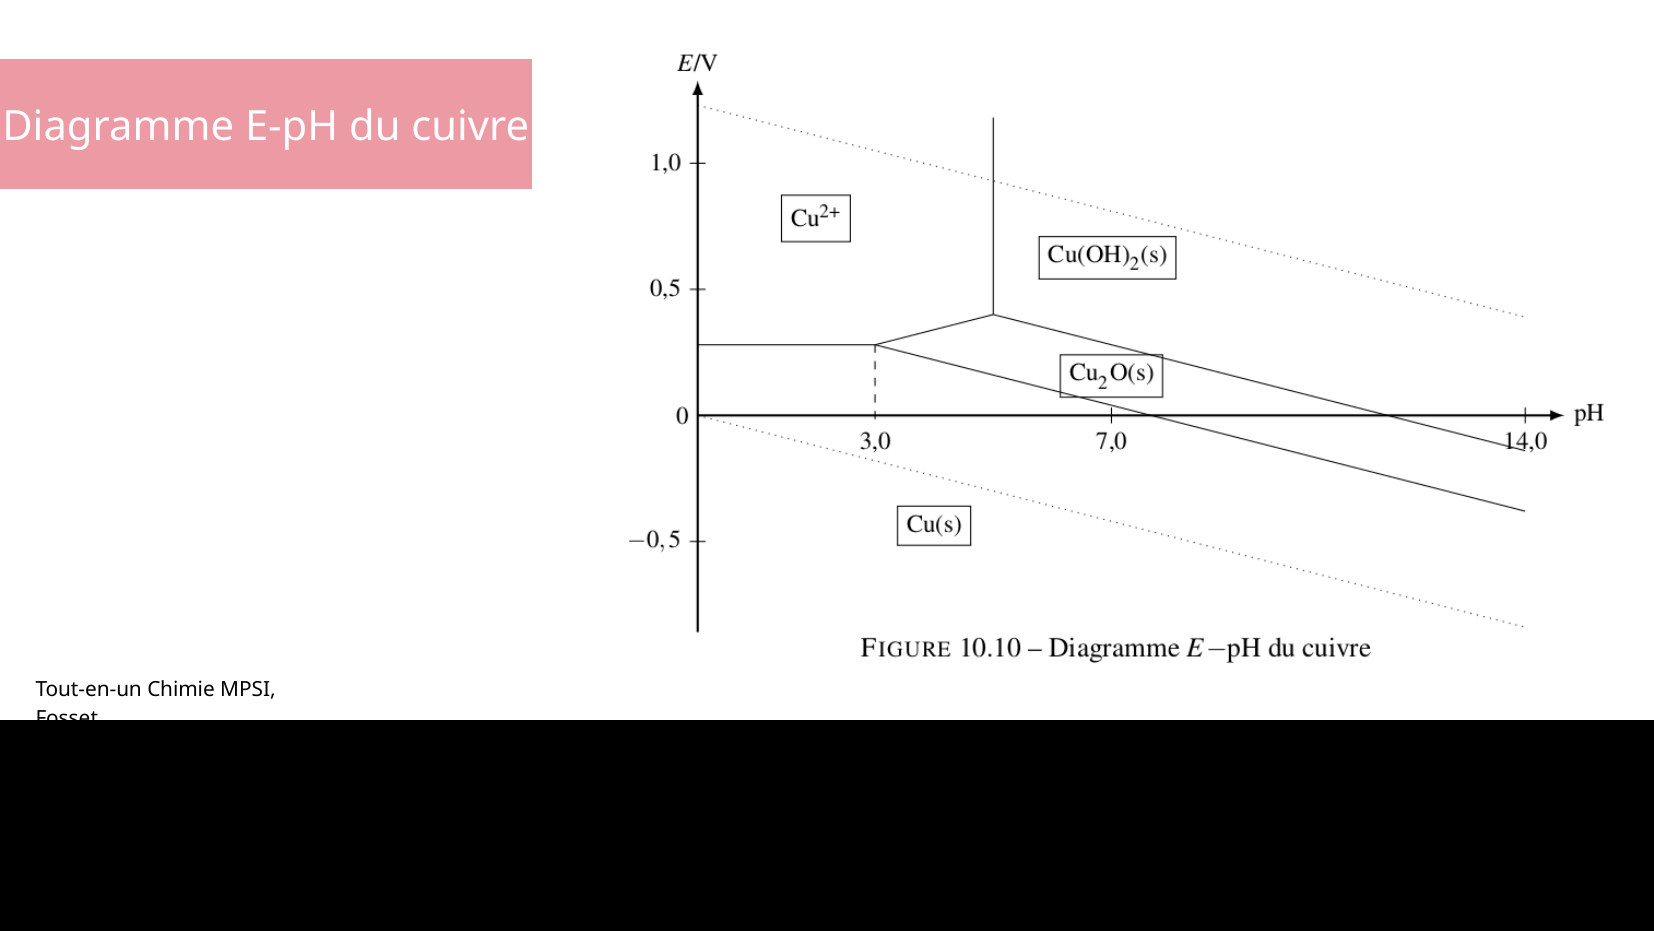

Diagramme E-pH du cuivre
Tout-en-un Chimie MPSI, Fosset